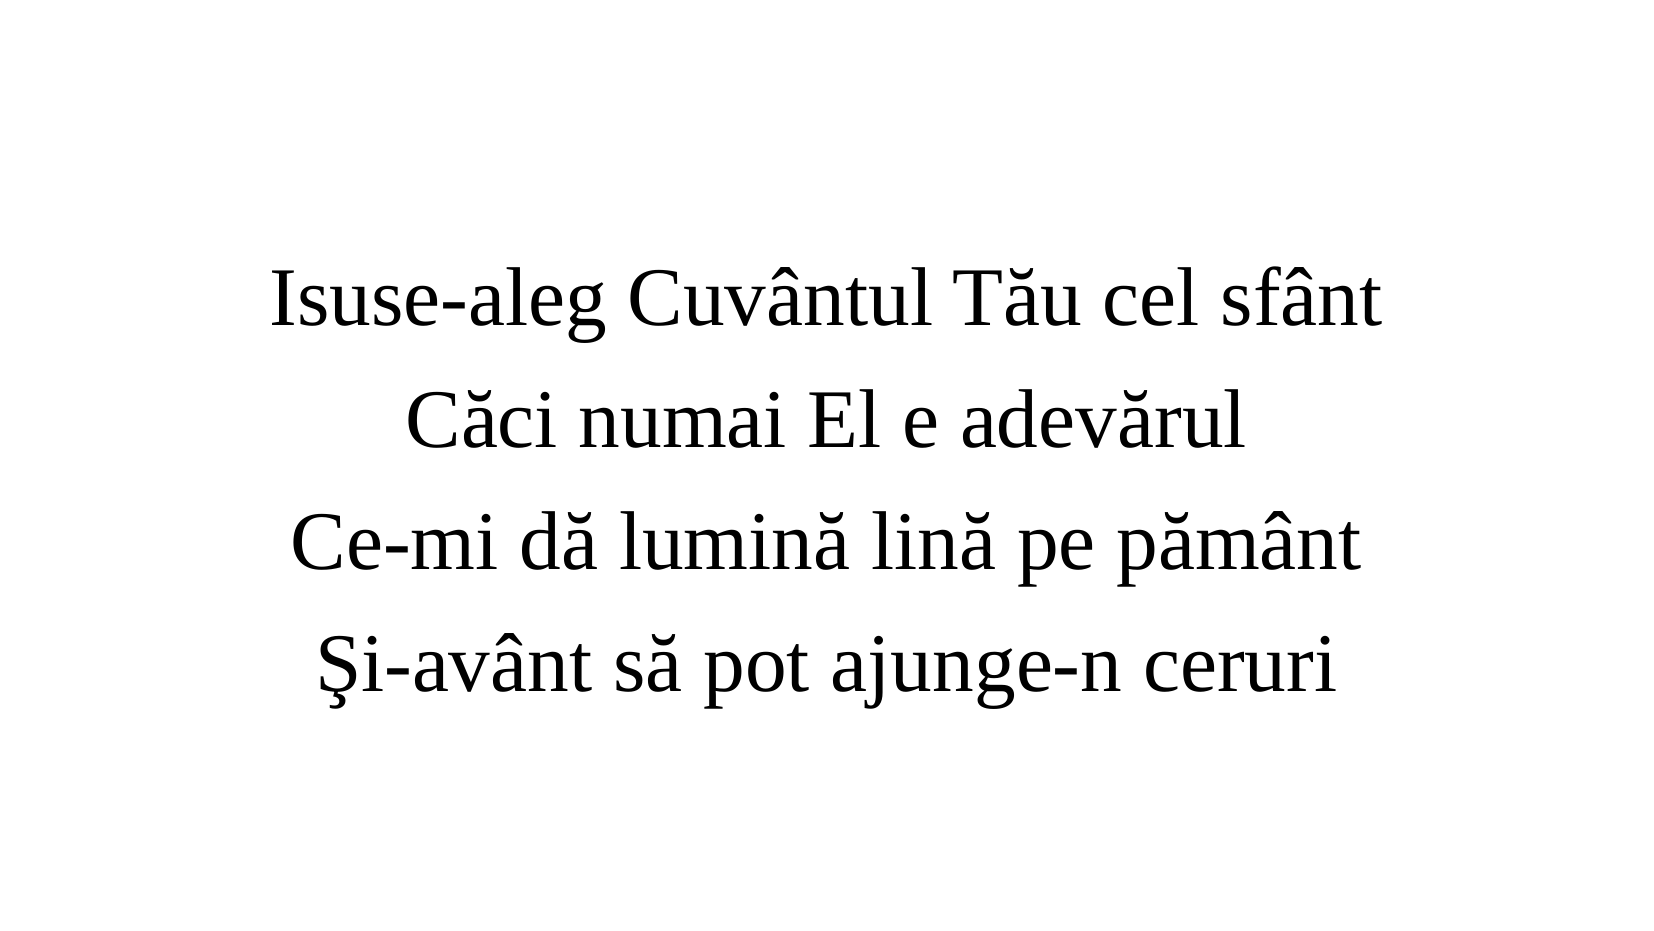

# Isuse-aleg Cuvântul Tău cel sfânt
Căci numai El e adevărul
Ce-mi dă lumină lină pe pământ
Şi-avânt să pot ajunge-n ceruri